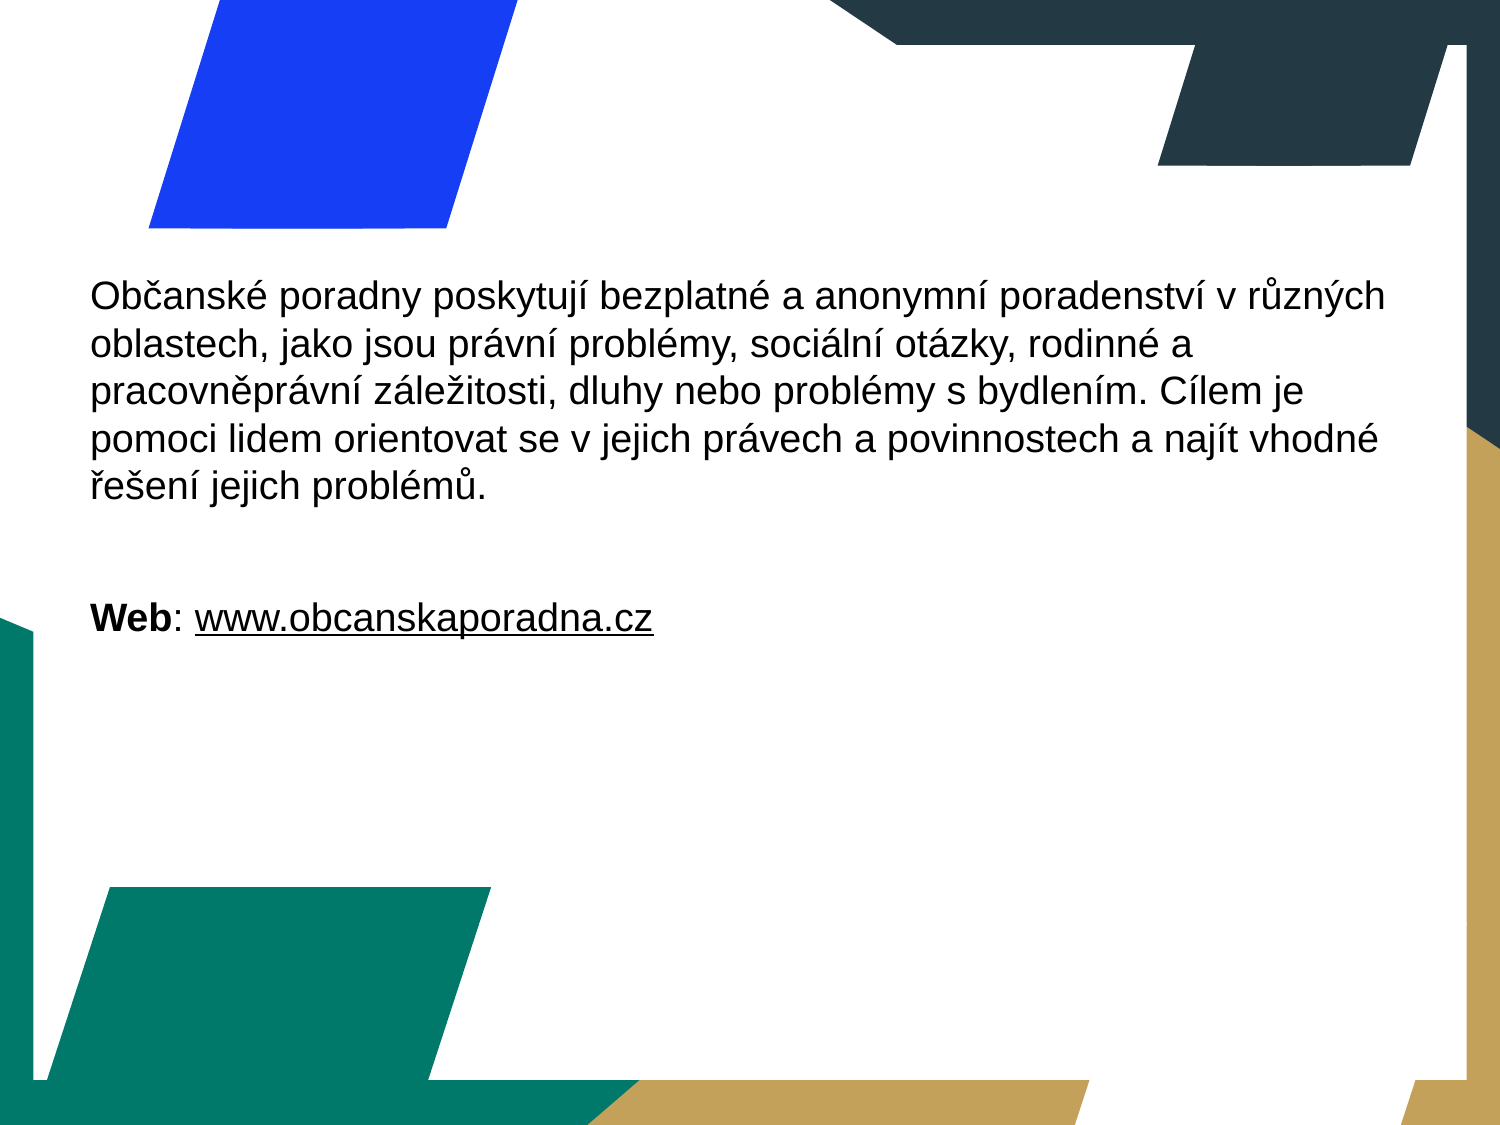

#
Občanské poradny poskytují bezplatné a anonymní poradenství v různých oblastech, jako jsou právní problémy, sociální otázky, rodinné a pracovněprávní záležitosti, dluhy nebo problémy s bydlením. Cílem je pomoci lidem orientovat se v jejich právech a povinnostech a najít vhodné řešení jejich problémů.
Web: www.obcanskaporadna.cz